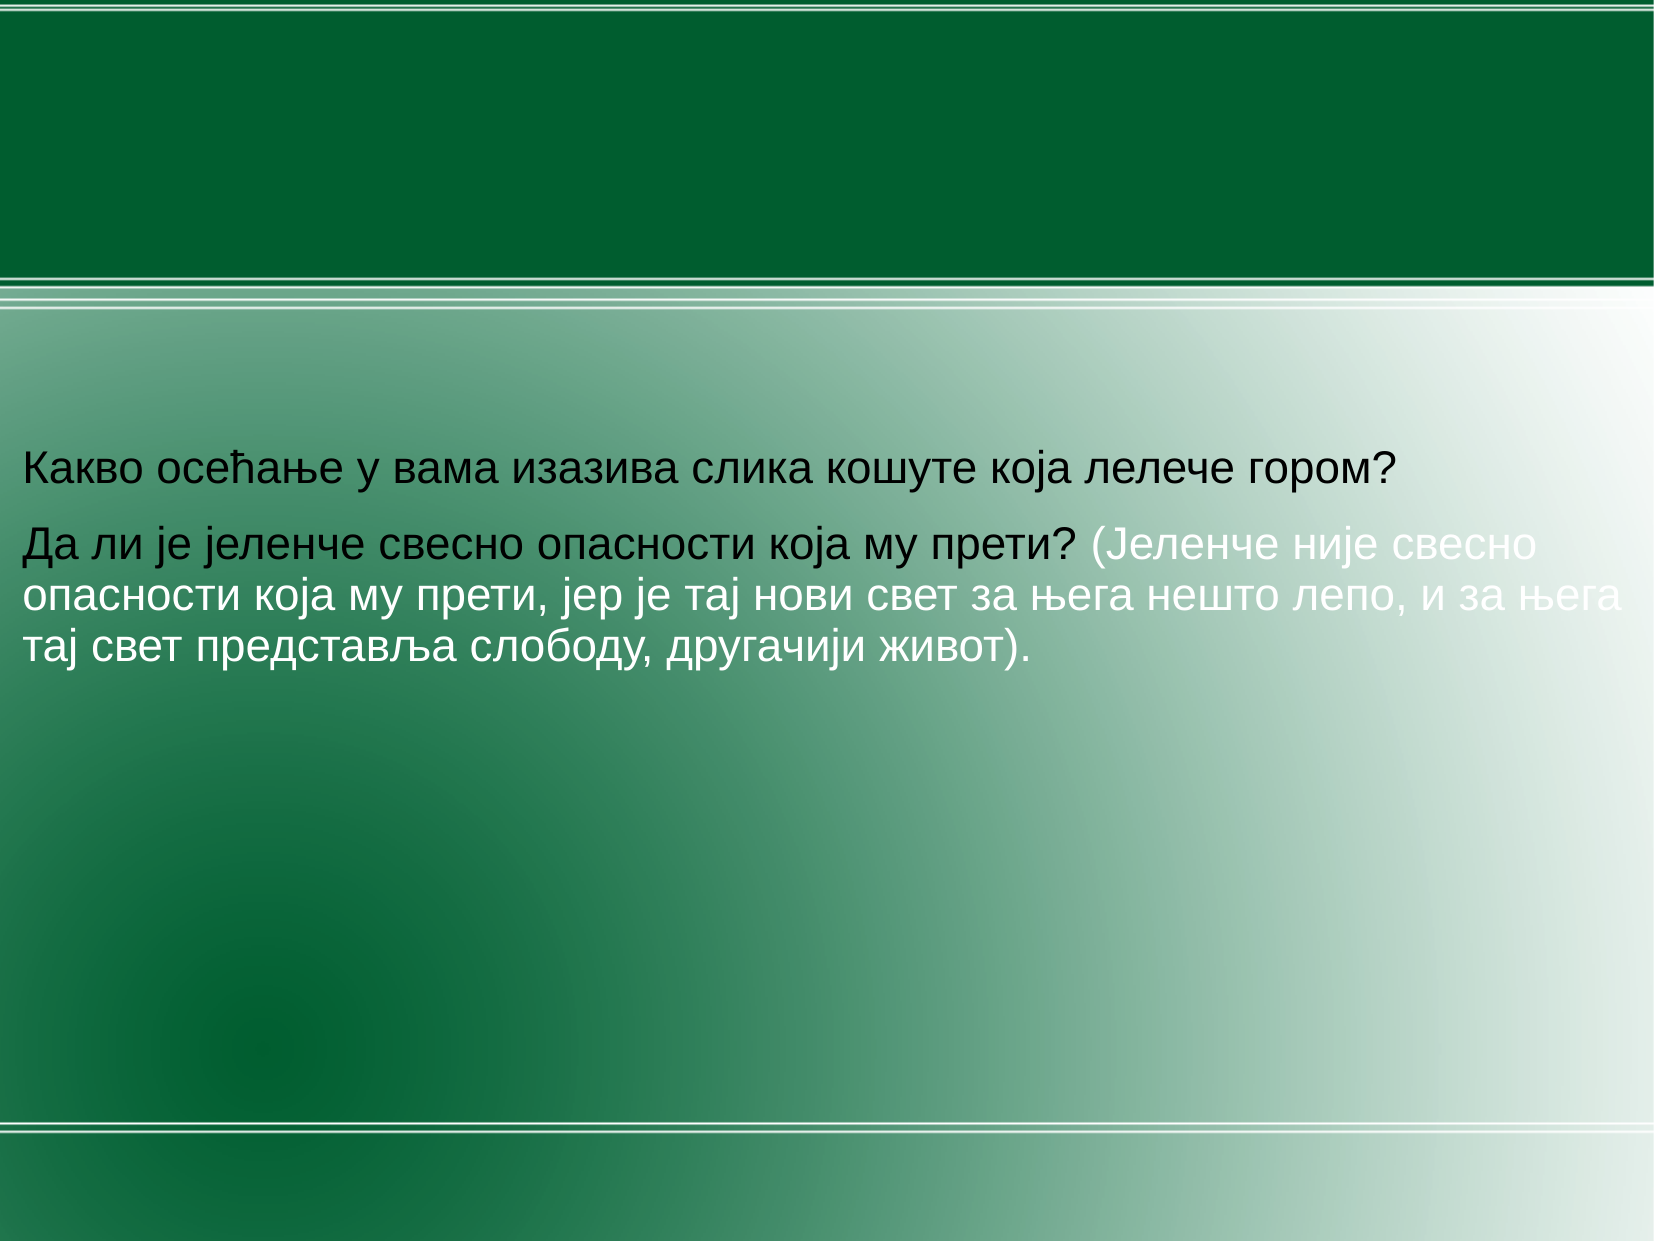

Какво осећање у вама изазива слика кошуте која лелече гором?
Да ли је јеленче свесно опасности која му прети? (Јеленче није свесно опасности која му прети, јер је тај нови свет за њега нешто лепо, и за њега тај свет представља слободу, другачији живот).